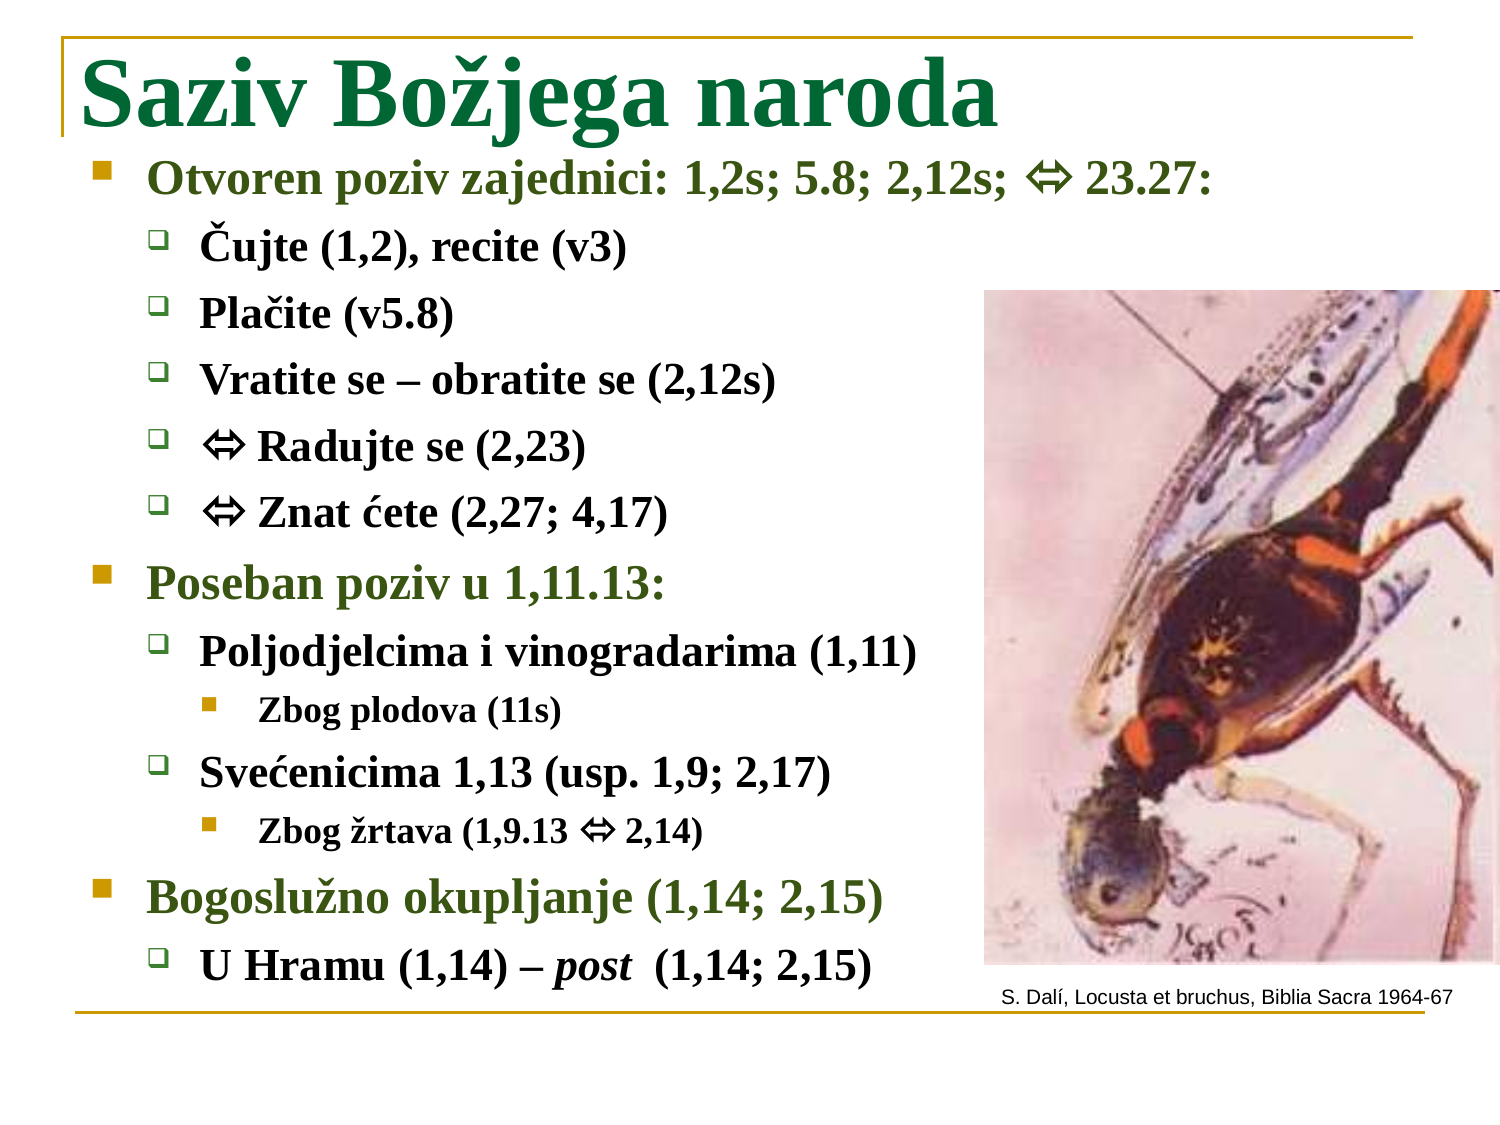

# Saziv Božjega naroda
Otvoren poziv zajednici: 1,2s; 5.8; 2,12s;  23.27:
Čujte (1,2), recite (v3)
Plačite (v5.8)
Vratite se – obratite se (2,12s)
 Radujte se (2,23)
 Znat ćete (2,27; 4,17)
Poseban poziv u 1,11.13:
Poljodjelcima i vinogradarima (1,11)
Zbog plodova (11s)
Svećenicima 1,13 (usp. 1,9; 2,17)
Zbog žrtava (1,9.13  2,14)
Bogoslužno okupljanje (1,14; 2,15)
U Hramu (1,14) – post (1,14; 2,15)
S. Dalí, Locusta et bruchus, Biblia Sacra 1964-67